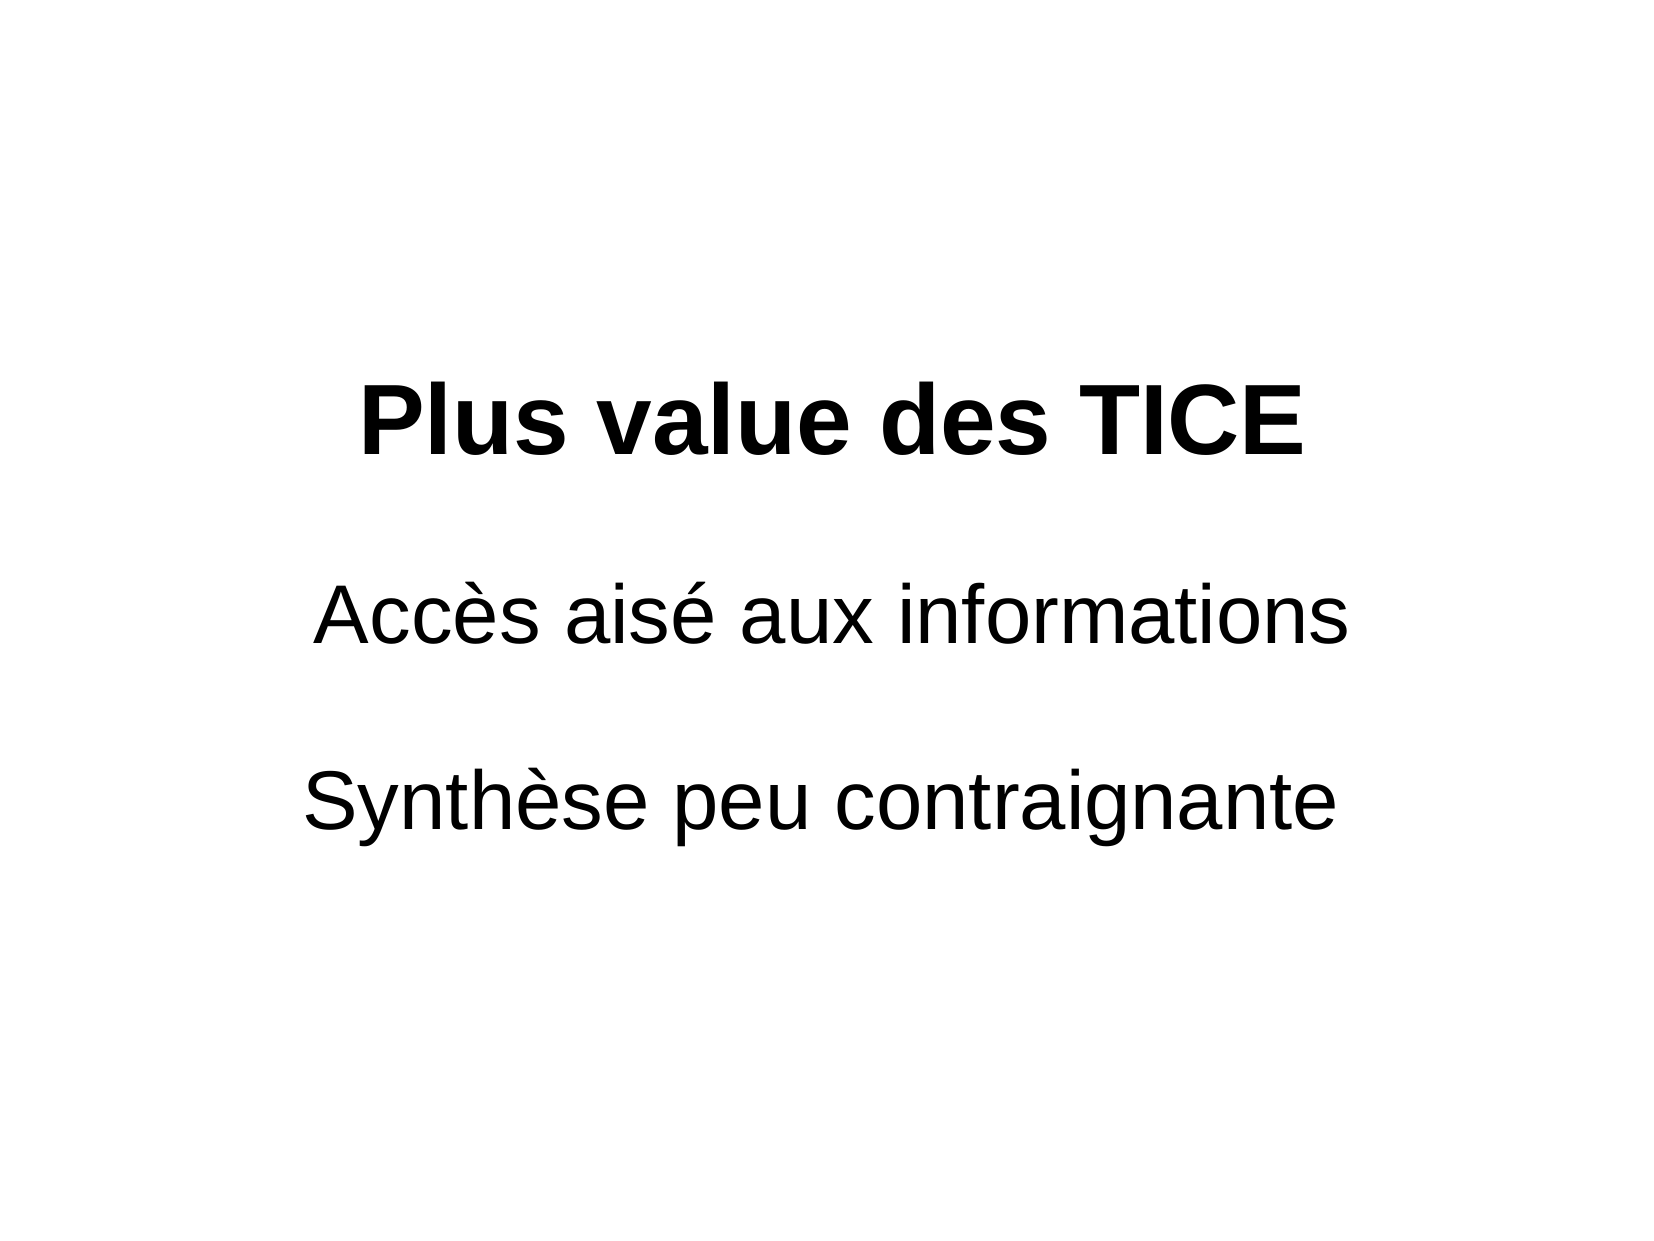

#
Plus value des TICE
Accès aisé aux informations
Synthèse peu contraignante